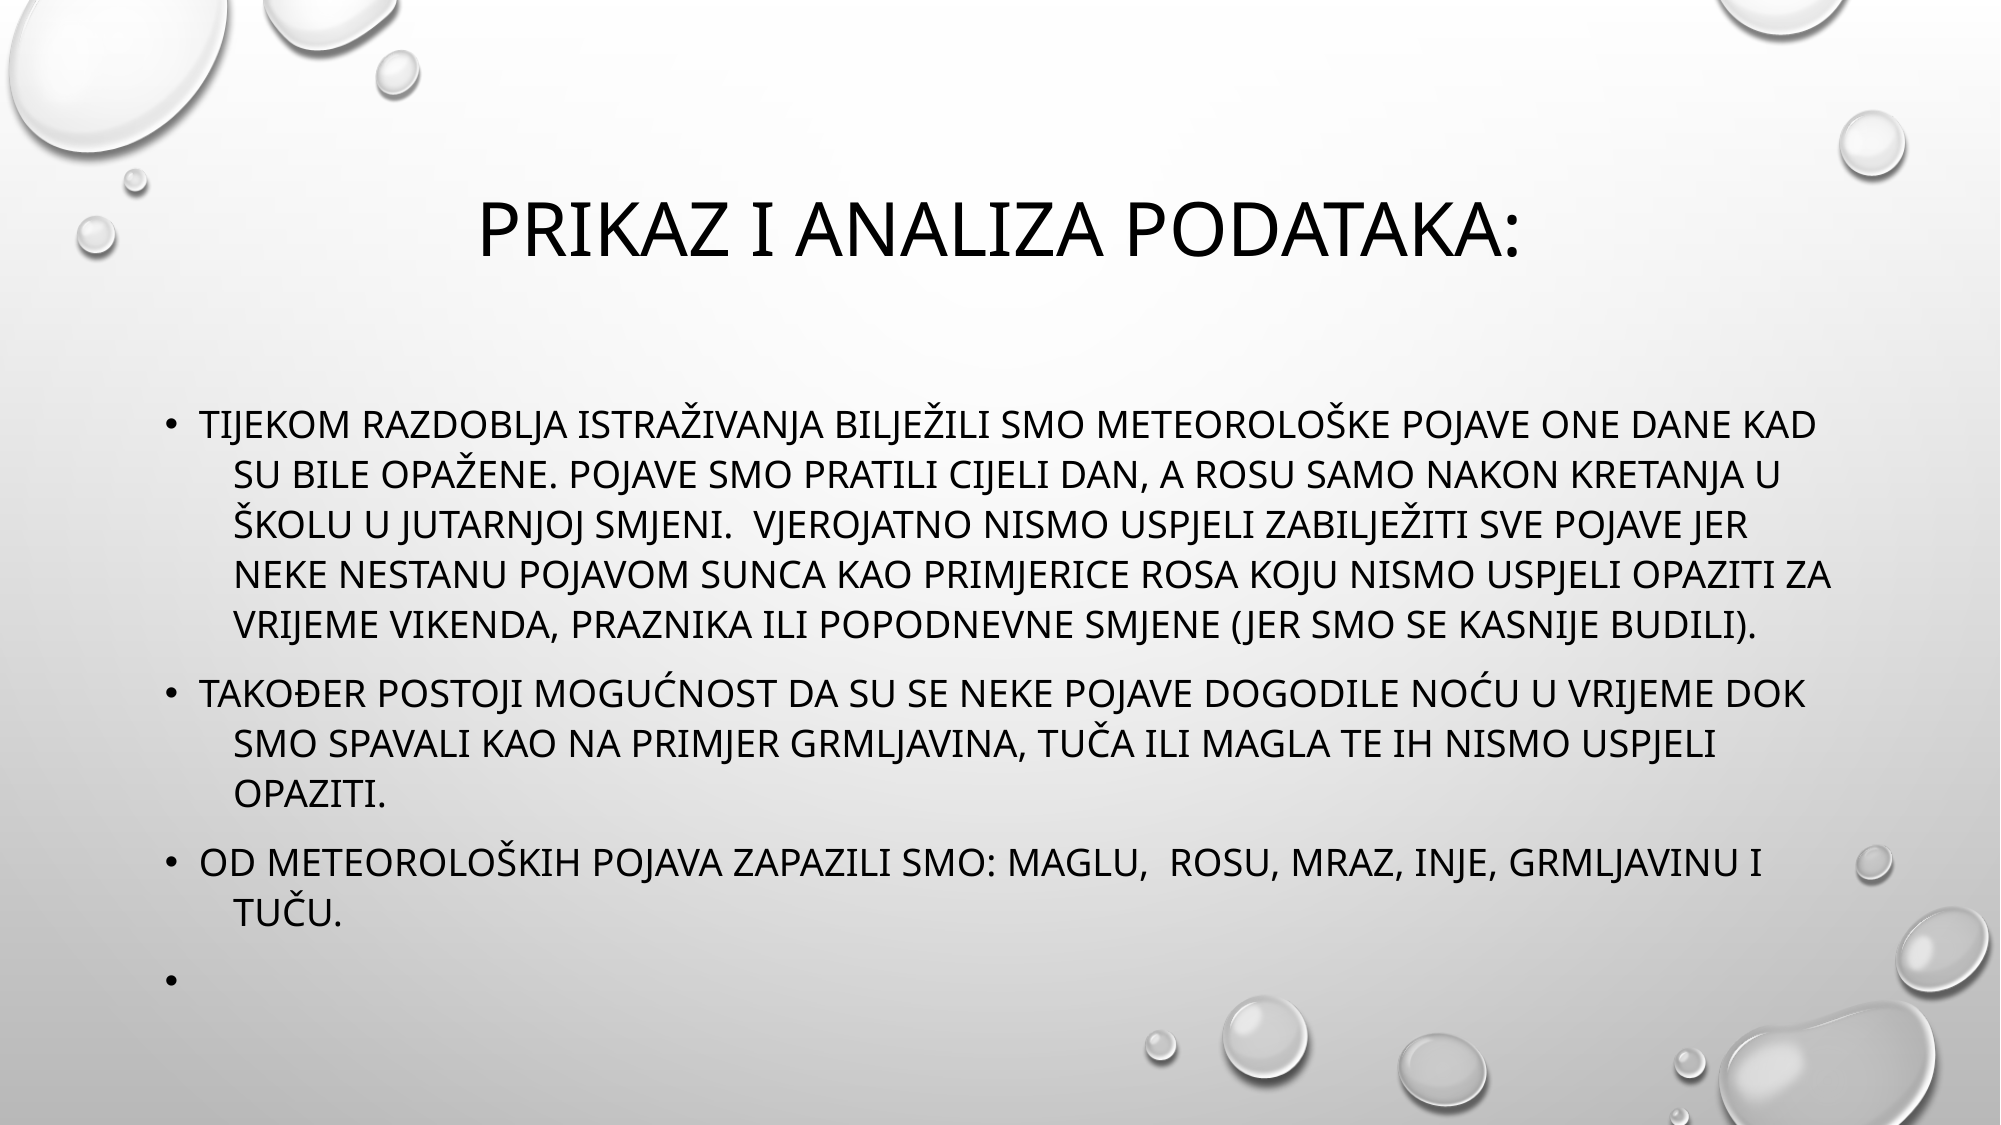

# Prikaz i analiza podataka:
Tijekom razdoblja istraživanja bilježili smo meteorološke pojave one dane kad su bile opažene. Pojave smo pratili cijeli dan, a rosu samo nakon kretanja u školu u jutarnjoj smjeni. Vjerojatno nismo uspjeli zabilježiti sve pojave jer neke nestanu pojavom Sunca kao primjerice rosa koju nismo uspjeli opaziti za vrijeme vikenda, praznika ili popodnevne smjene (jer smo se kasnije budili).
Također postoji mogućnost da su se neke pojave dogodile noću u vrijeme dok smo spavali kao na primjer grmljavina, tuča ili magla te ih nismo uspjeli opaziti.
Od meteoroloških pojava zapazili smo: maglu, rosu, mraz, inje, grmljavinu i tuču.